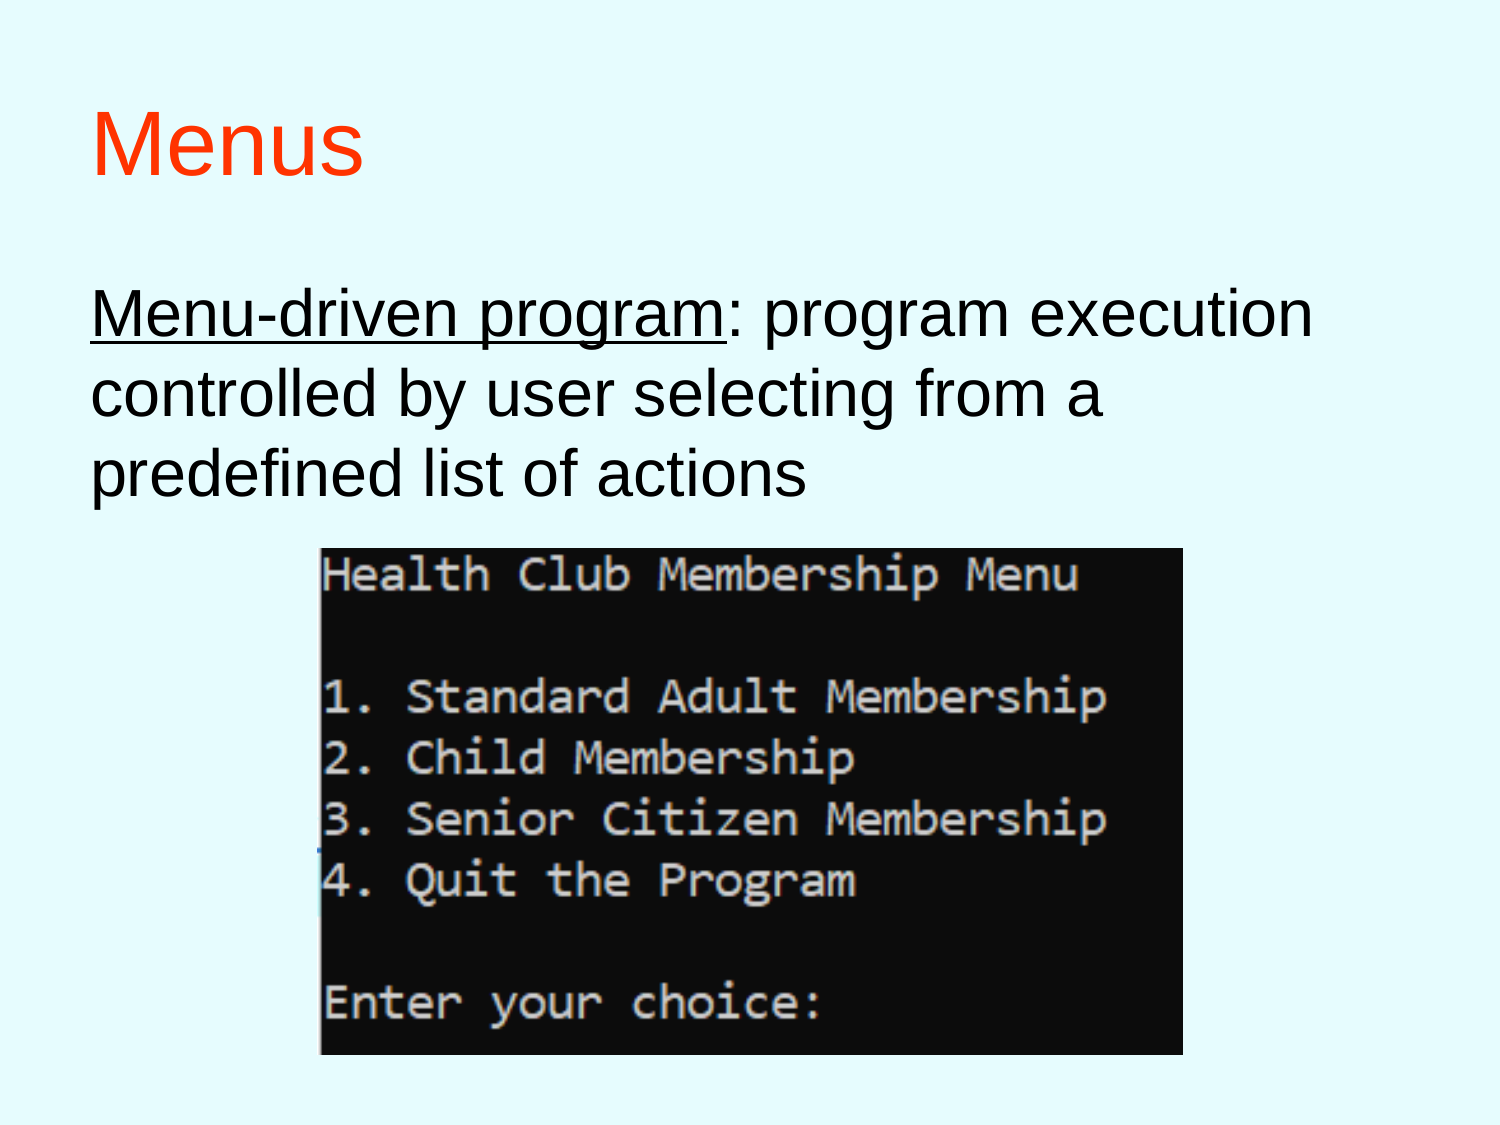

# Menus
Menu-driven program: program execution controlled by user selecting from a predefined list of actions